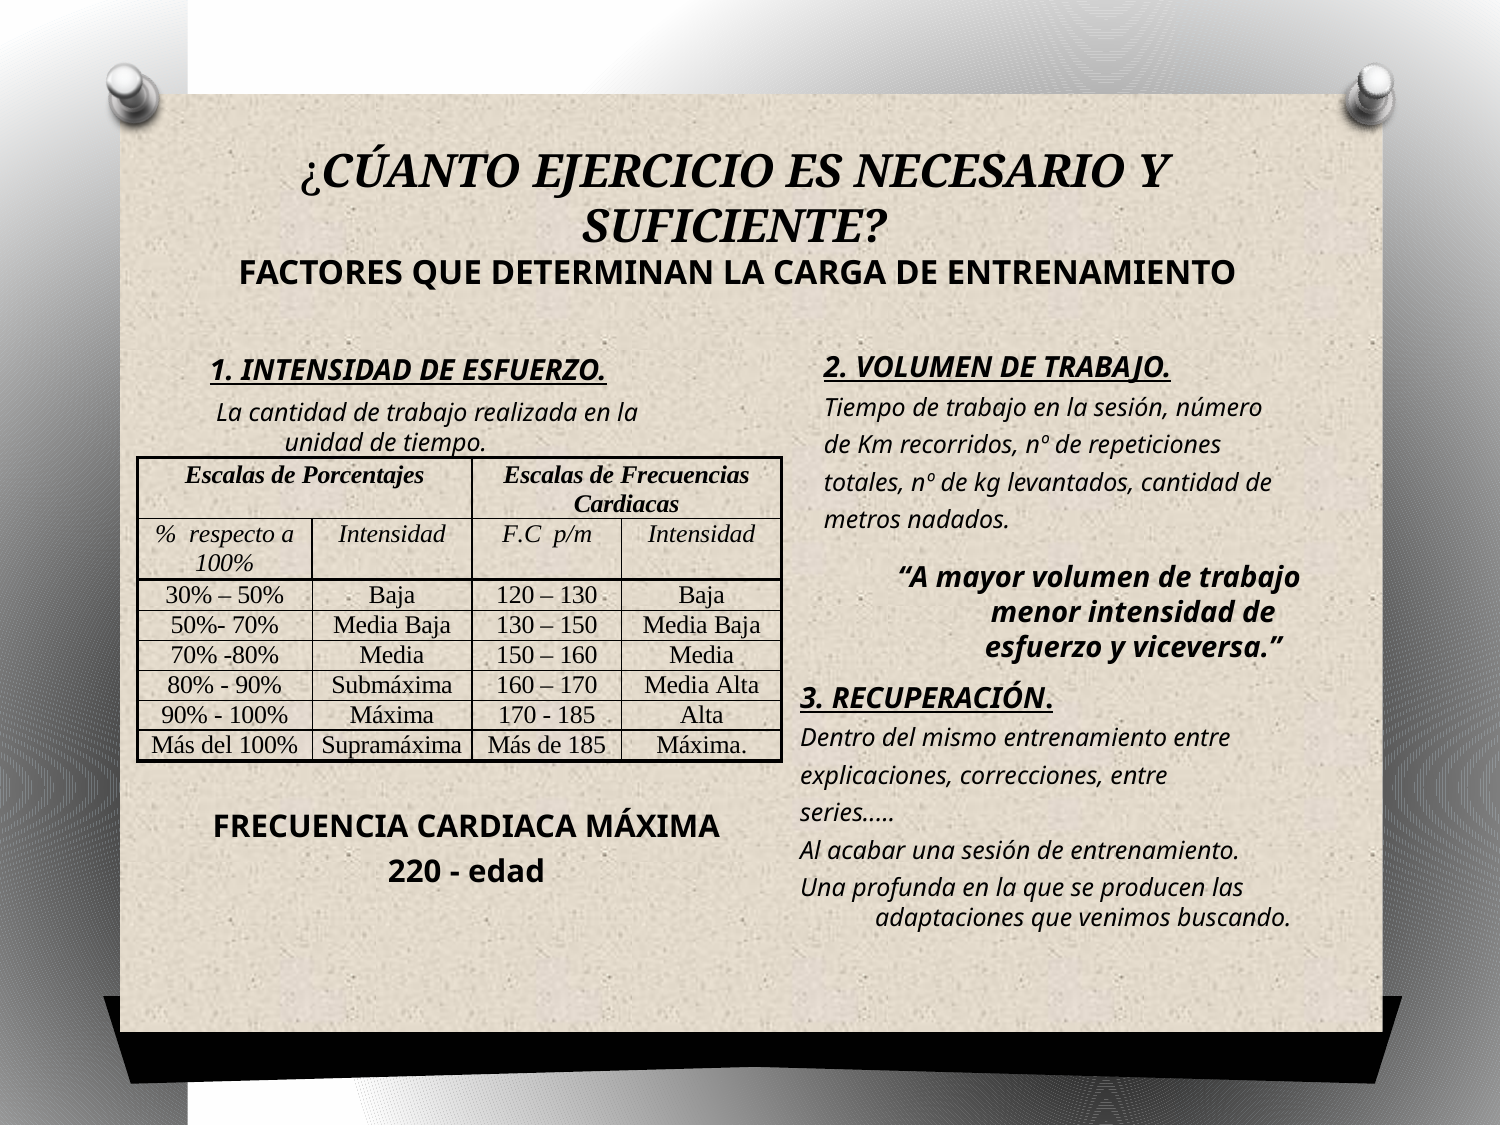

# ¿CÚANTO EJERCICIO ES NECESARIO Y SUFICIENTE?
FACTORES QUE DETERMINAN LA CARGA DE ENTRENAMIENTO
1. INTENSIDAD DE ESFUERZO.
 La cantidad de trabajo realizada en la unidad de tiempo.
2. VOLUMEN DE TRABAJO.
Tiempo de trabajo en la sesión, número
de Km recorridos, nº de repeticiones
totales, nº de kg levantados, cantidad de
metros nadados.
“A mayor volumen de trabajo menor intensidad de esfuerzo y viceversa.”
3. RECUPERACIÓN.
Dentro del mismo entrenamiento entre
explicaciones, correcciones, entre
series..…
Al acabar una sesión de entrenamiento.
Una profunda en la que se producen las adaptaciones que venimos buscando.
FRECUENCIA CARDIACA MÁXIMA
220 - edad